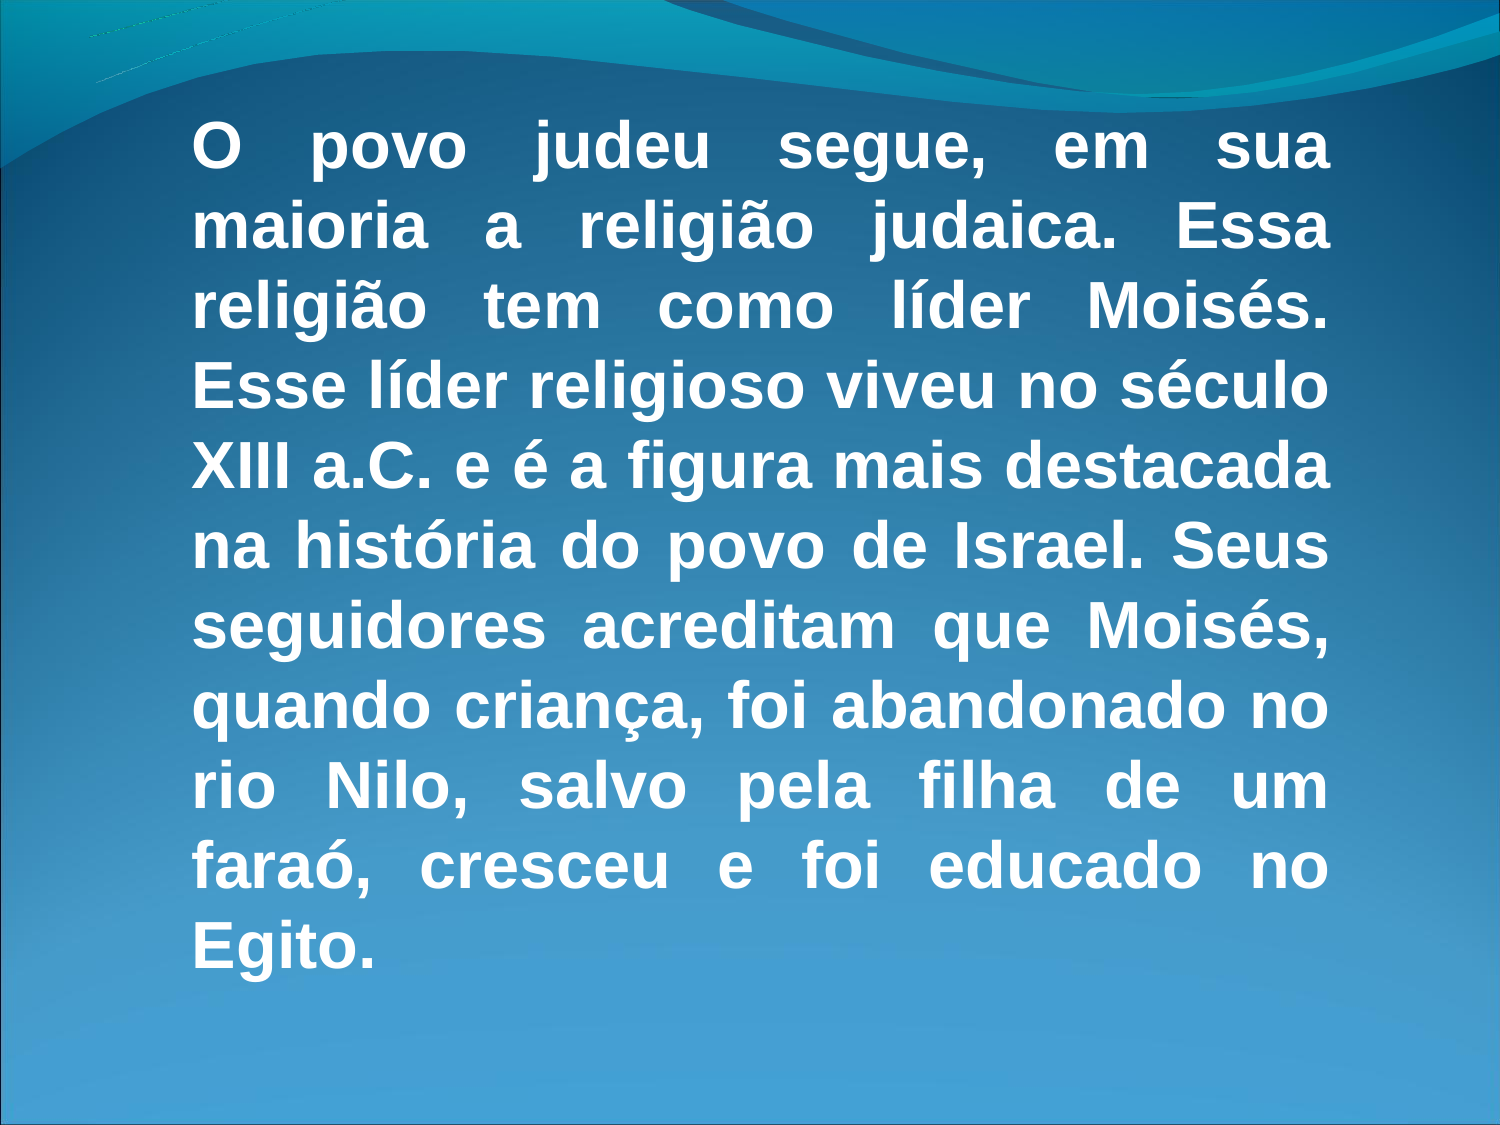

O povo judeu segue, em sua maioria a religião judaica. Essa religião tem como líder Moisés. Esse líder religioso viveu no século XIII a.C. e é a figura mais destacada na história do povo de Israel. Seus seguidores acreditam que Moisés, quando criança, foi abandonado no rio Nilo, salvo pela filha de um faraó, cresceu e foi educado no Egito.